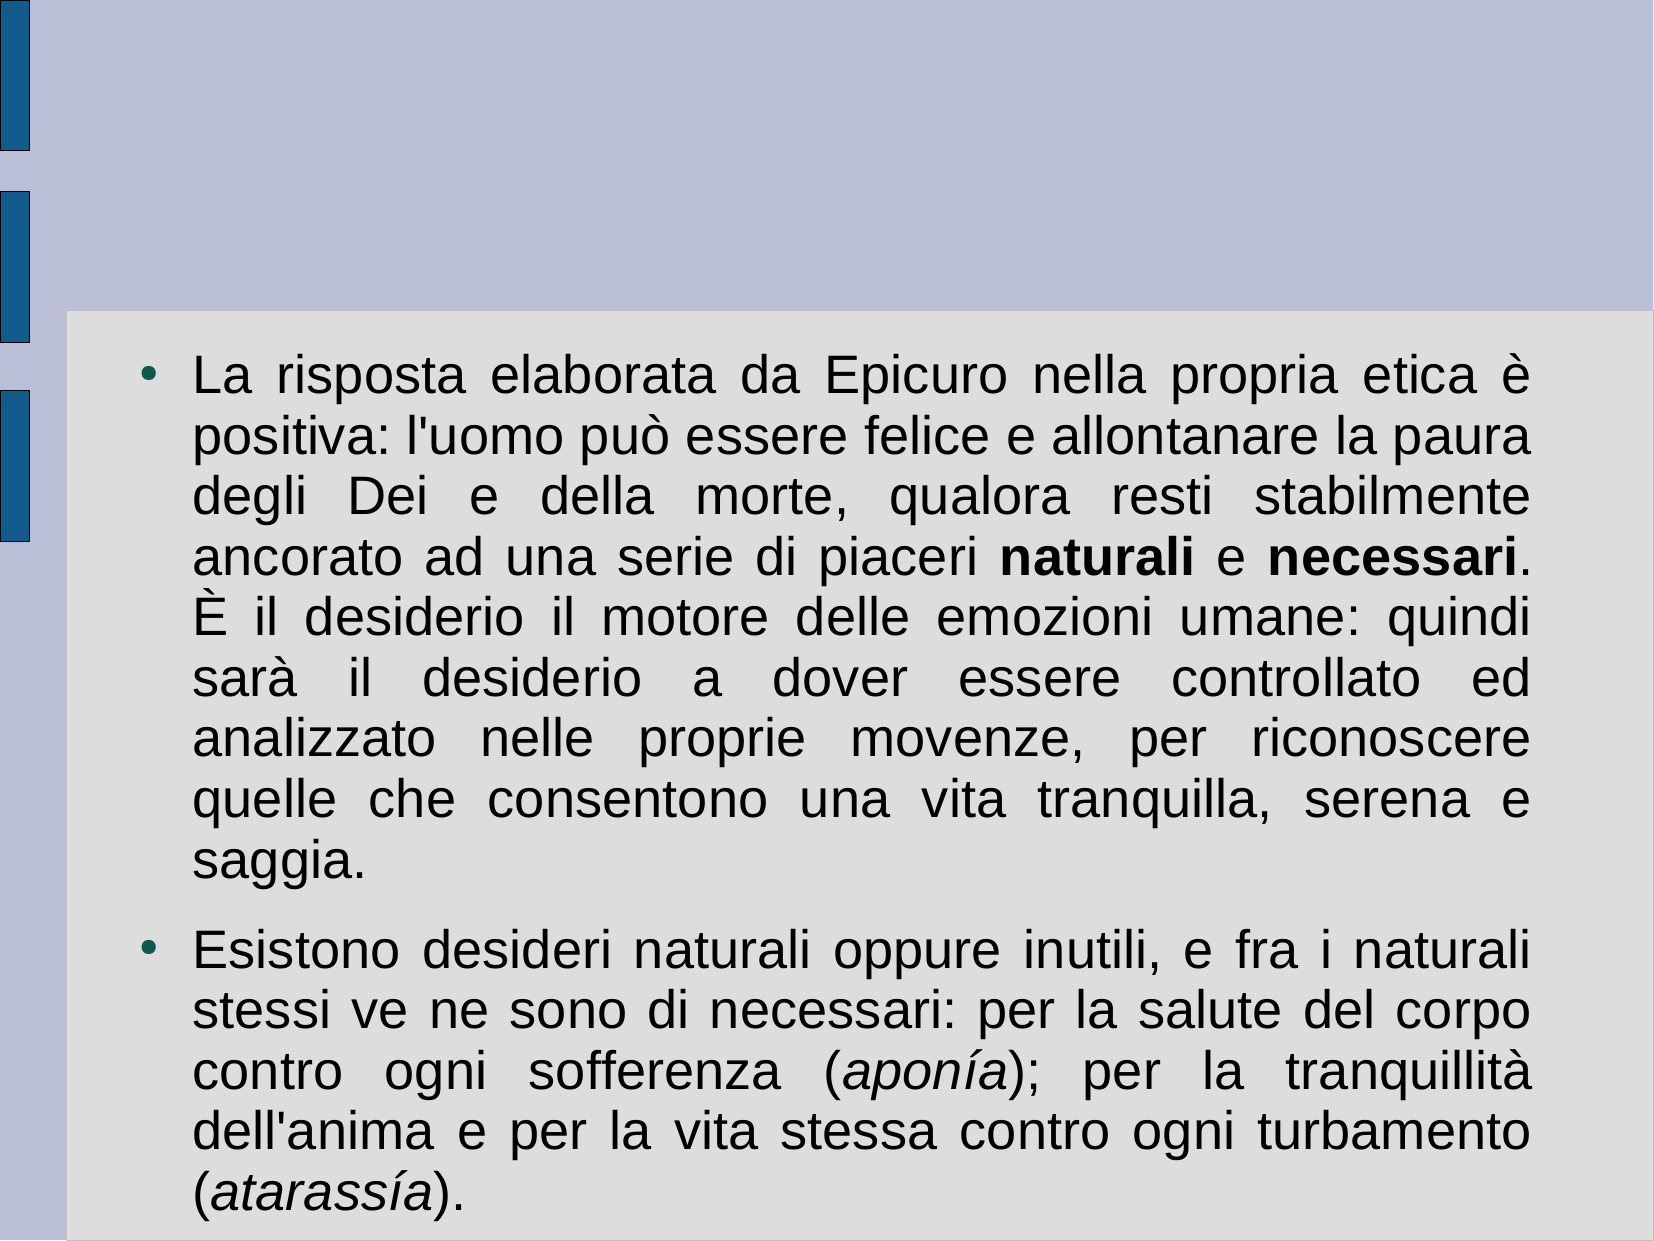

#
La risposta elaborata da Epicuro nella propria etica è positiva: l'uomo può essere felice e allontanare la paura degli Dei e della morte, qualora resti stabilmente ancorato ad una serie di piaceri naturali e necessari. È il desiderio il motore delle emozioni umane: quindi sarà il desiderio a dover essere controllato ed analizzato nelle proprie movenze, per riconoscere quelle che consentono una vita tranquilla, serena e saggia.
Esistono desideri naturali oppure inutili, e fra i naturali stessi ve ne sono di necessari: per la salute del corpo contro ogni sofferenza (aponía); per la tranquillità dell'anima e per la vita stessa contro ogni turbamento (atarassía).